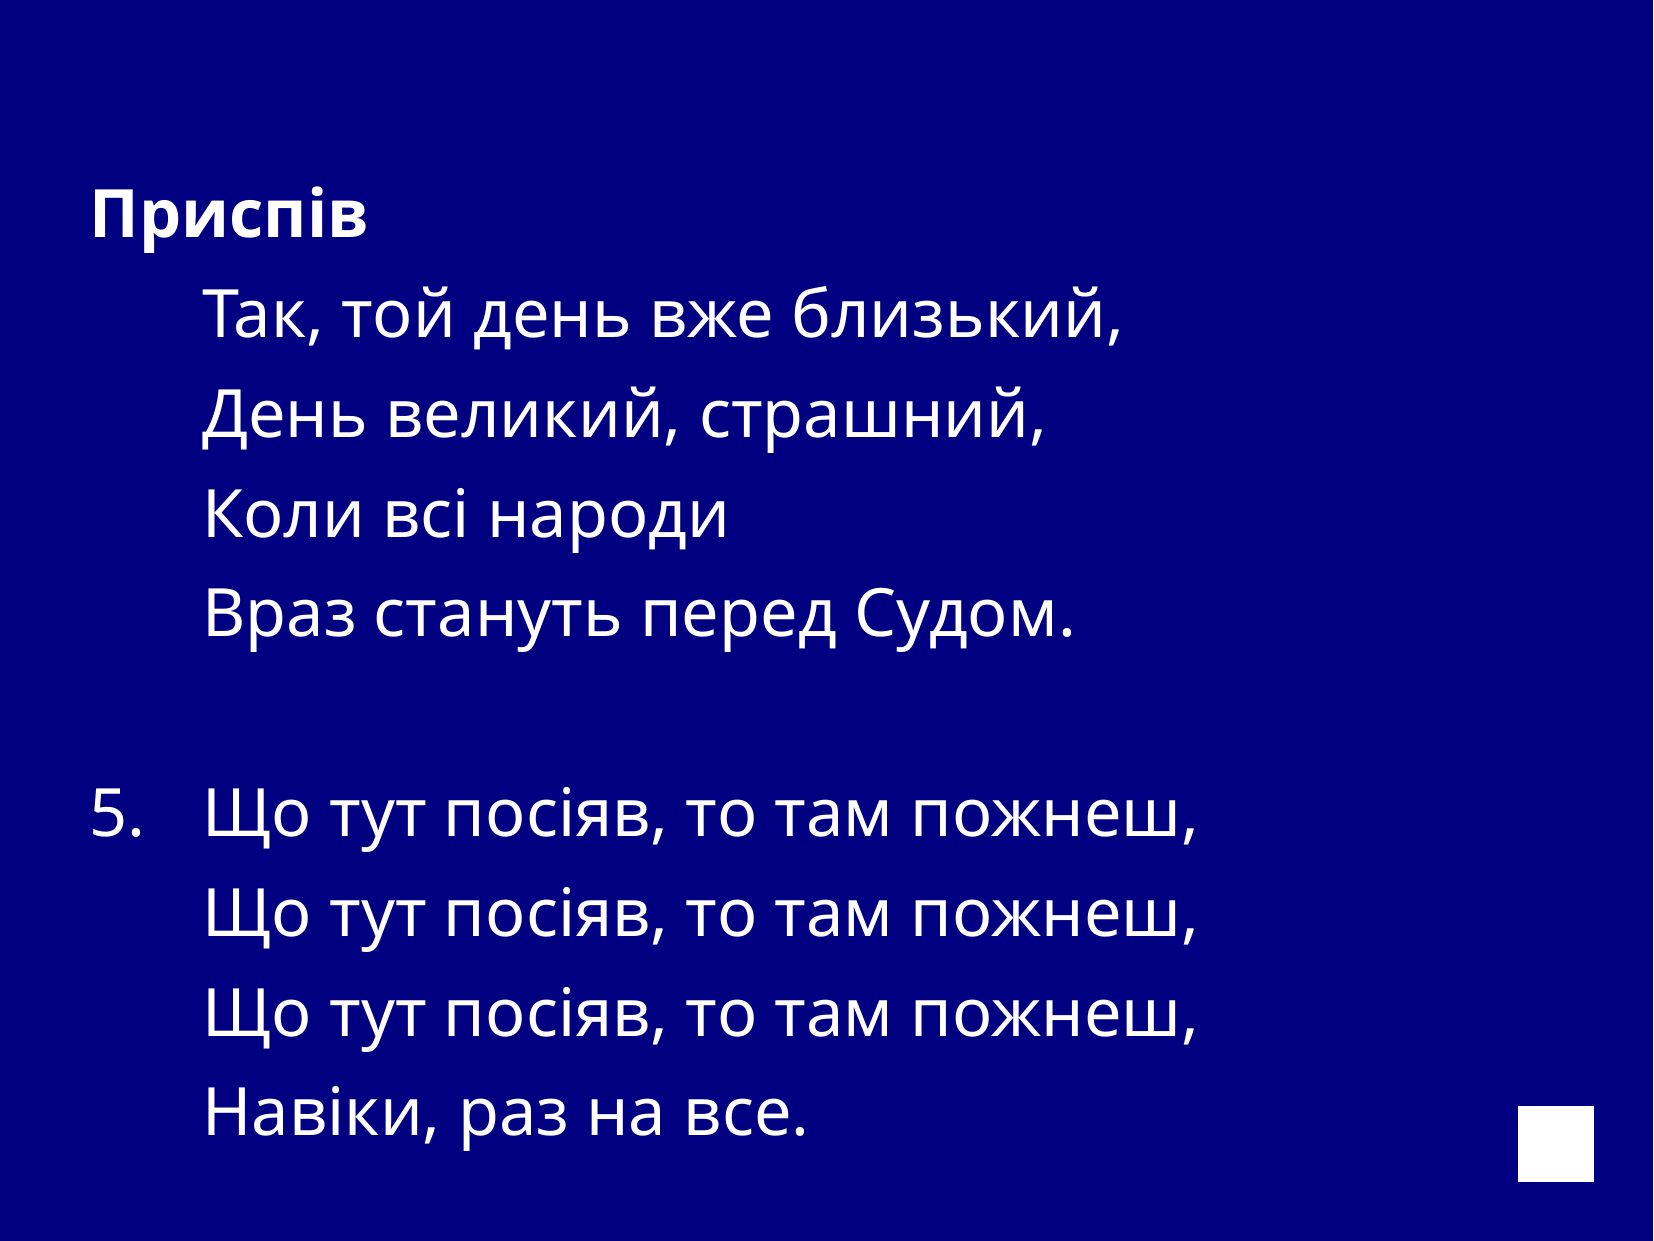

Приспів
	Так, той день вже близький,
	День великий, страшний,
	Коли всі народи
	Враз стануть перед Судом.
5.	Що тут посіяв, то там пожнеш,
	Що тут посіяв, то там пожнеш,
	Що тут посіяв, то там пожнеш,
	Навіки, раз на все.